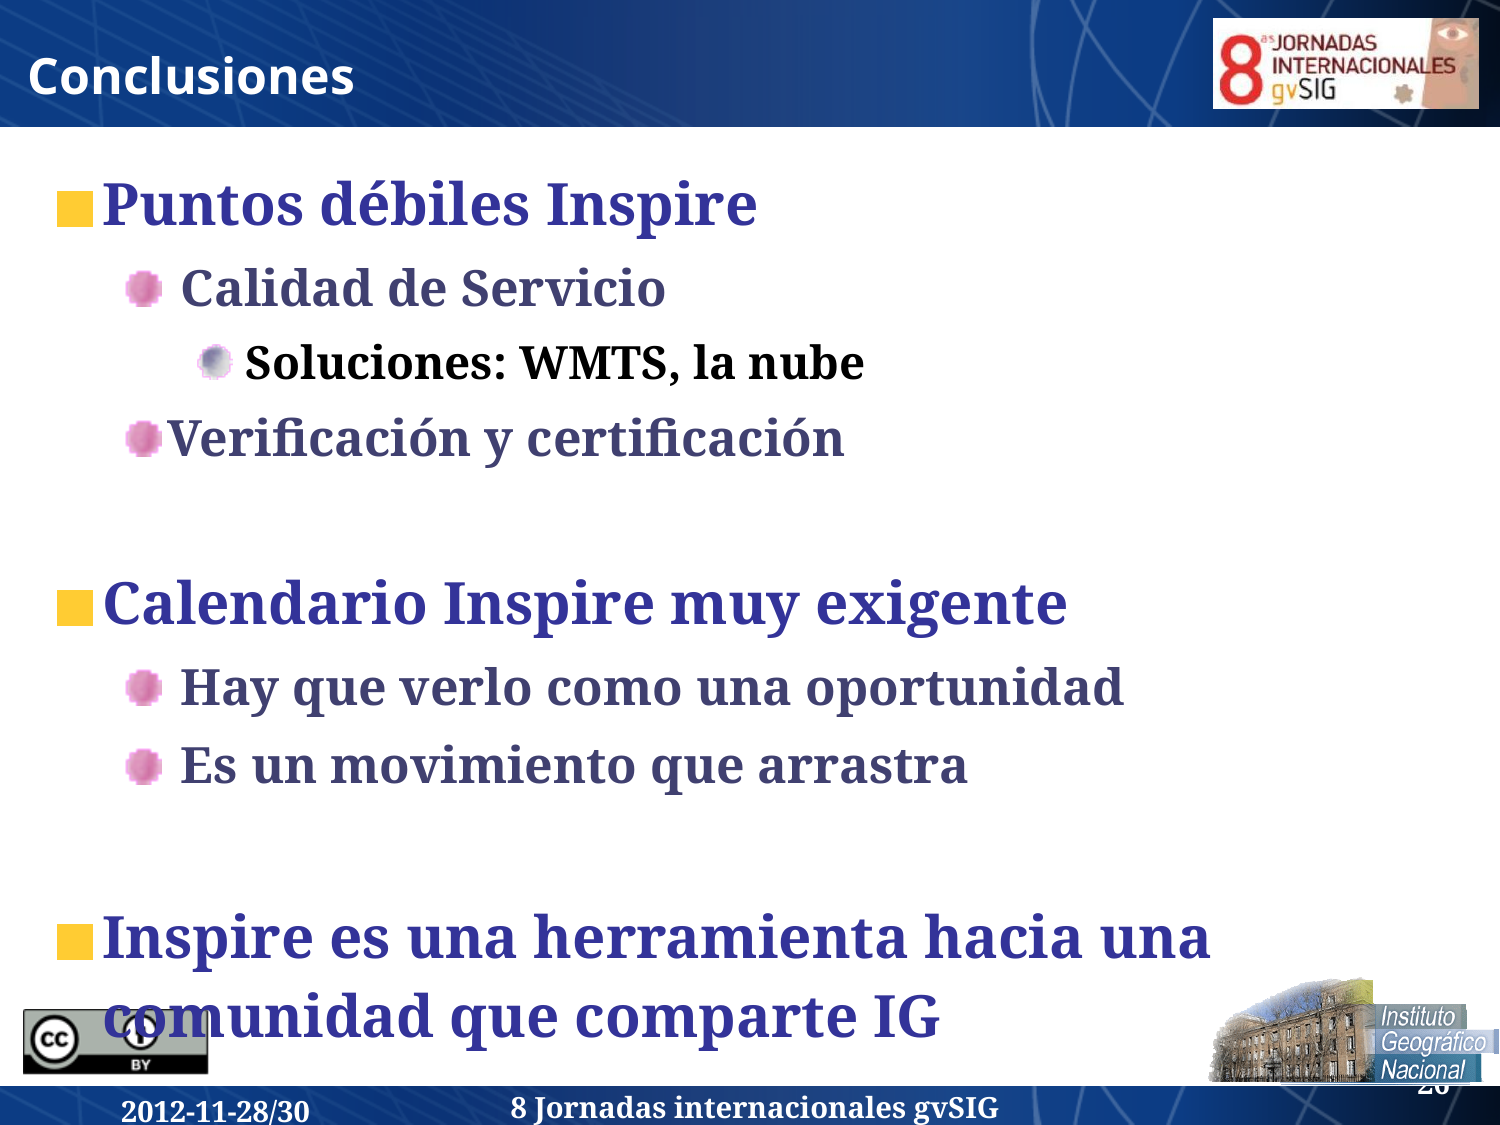

# Conclusiones
Puntos débiles Inspire
 Calidad de Servicio
 Soluciones: WMTS, la nube
Verificación y certificación
Calendario Inspire muy exigente
 Hay que verlo como una oportunidad
 Es un movimiento que arrastra
Inspire es una herramienta hacia una comunidad que comparte IG